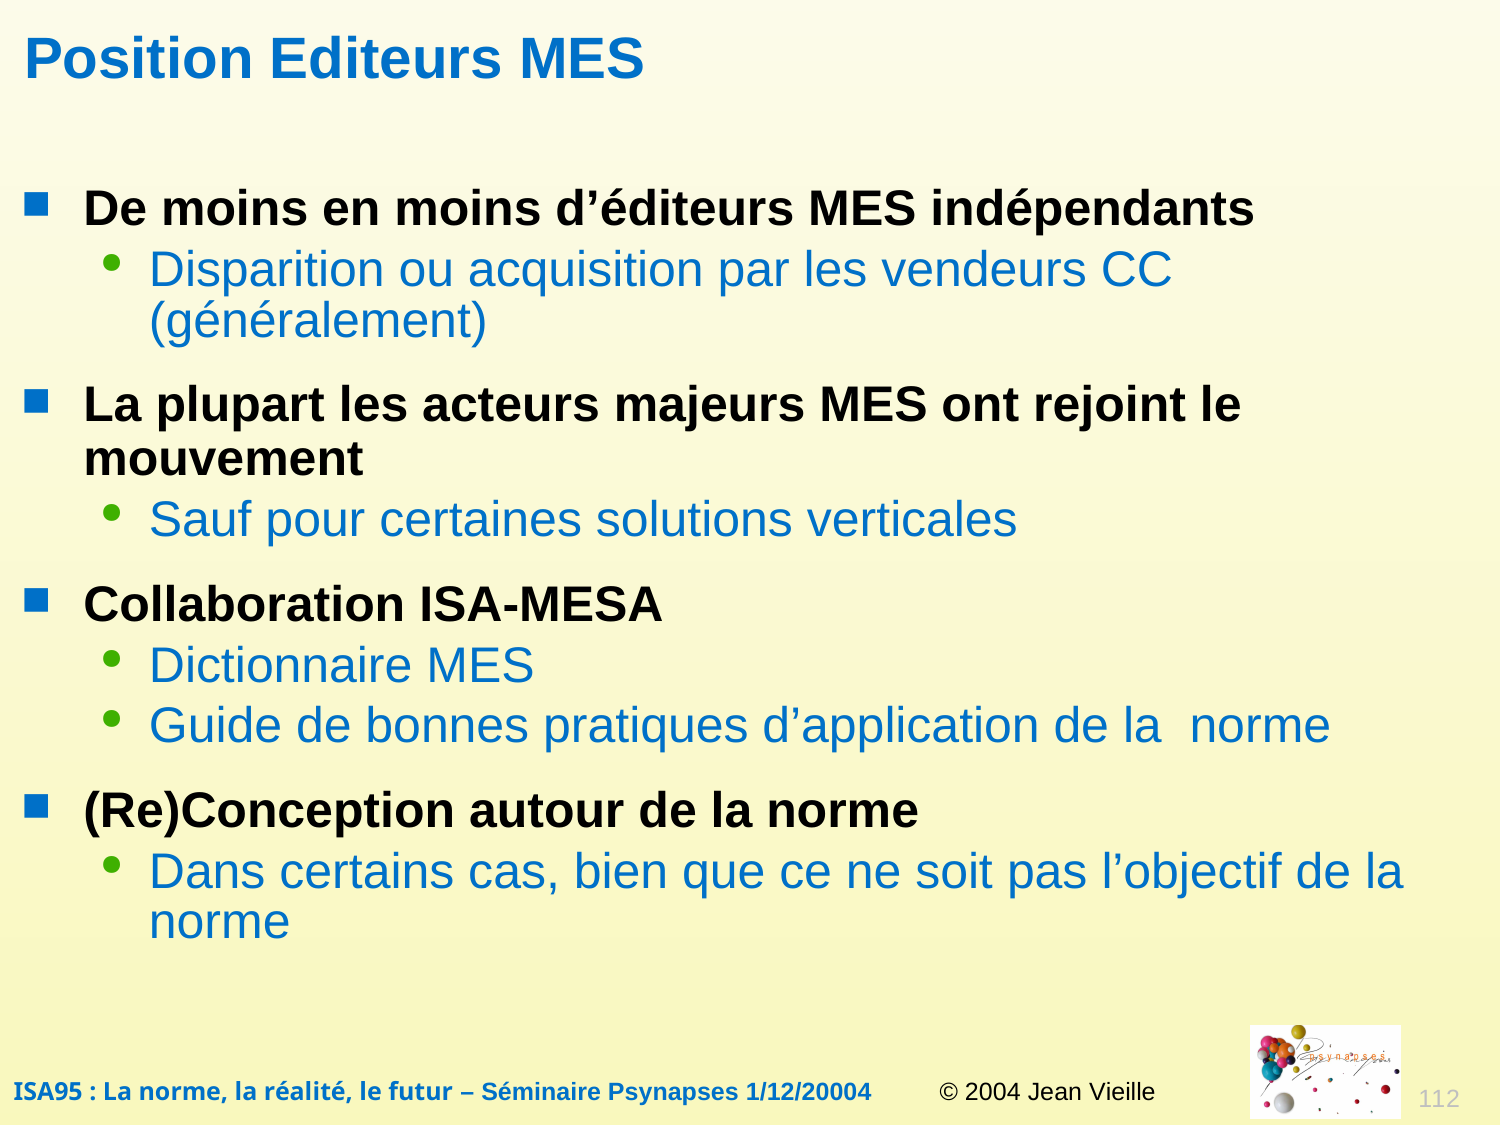

# Position Editeurs MES
De moins en moins d’éditeurs MES indépendants
Disparition ou acquisition par les vendeurs CC (généralement)
La plupart les acteurs majeurs MES ont rejoint le mouvement
Sauf pour certaines solutions verticales
Collaboration ISA-MESA
Dictionnaire MES
Guide de bonnes pratiques d’application de la norme
(Re)Conception autour de la norme
Dans certains cas, bien que ce ne soit pas l’objectif de la norme